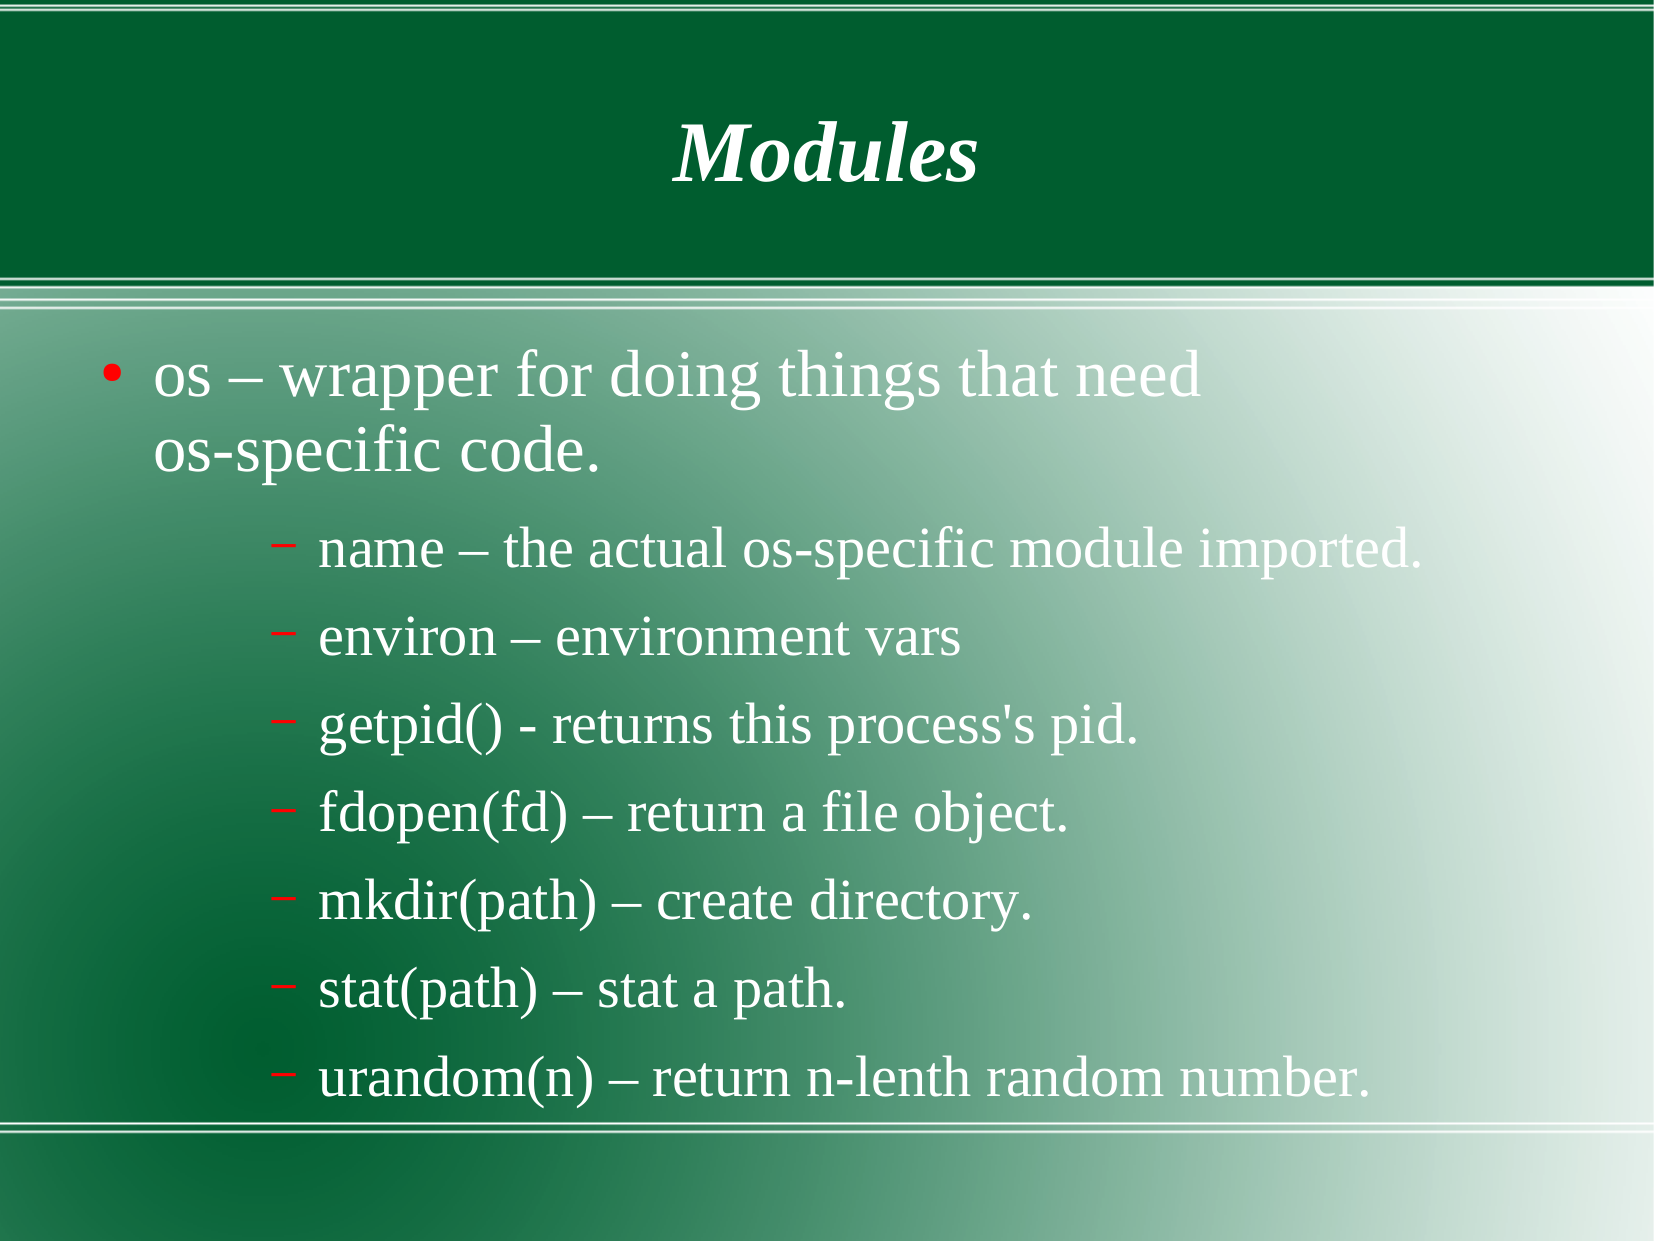

# Modules
os – wrapper for doing things that need
os-specific code.
name – the actual os-specific module imported.
environ – environment vars
getpid() - returns this process's pid.
fdopen(fd) – return a file object.
mkdir(path) – create directory.
stat(path) – stat a path.
urandom(n) – return n-lenth random number.